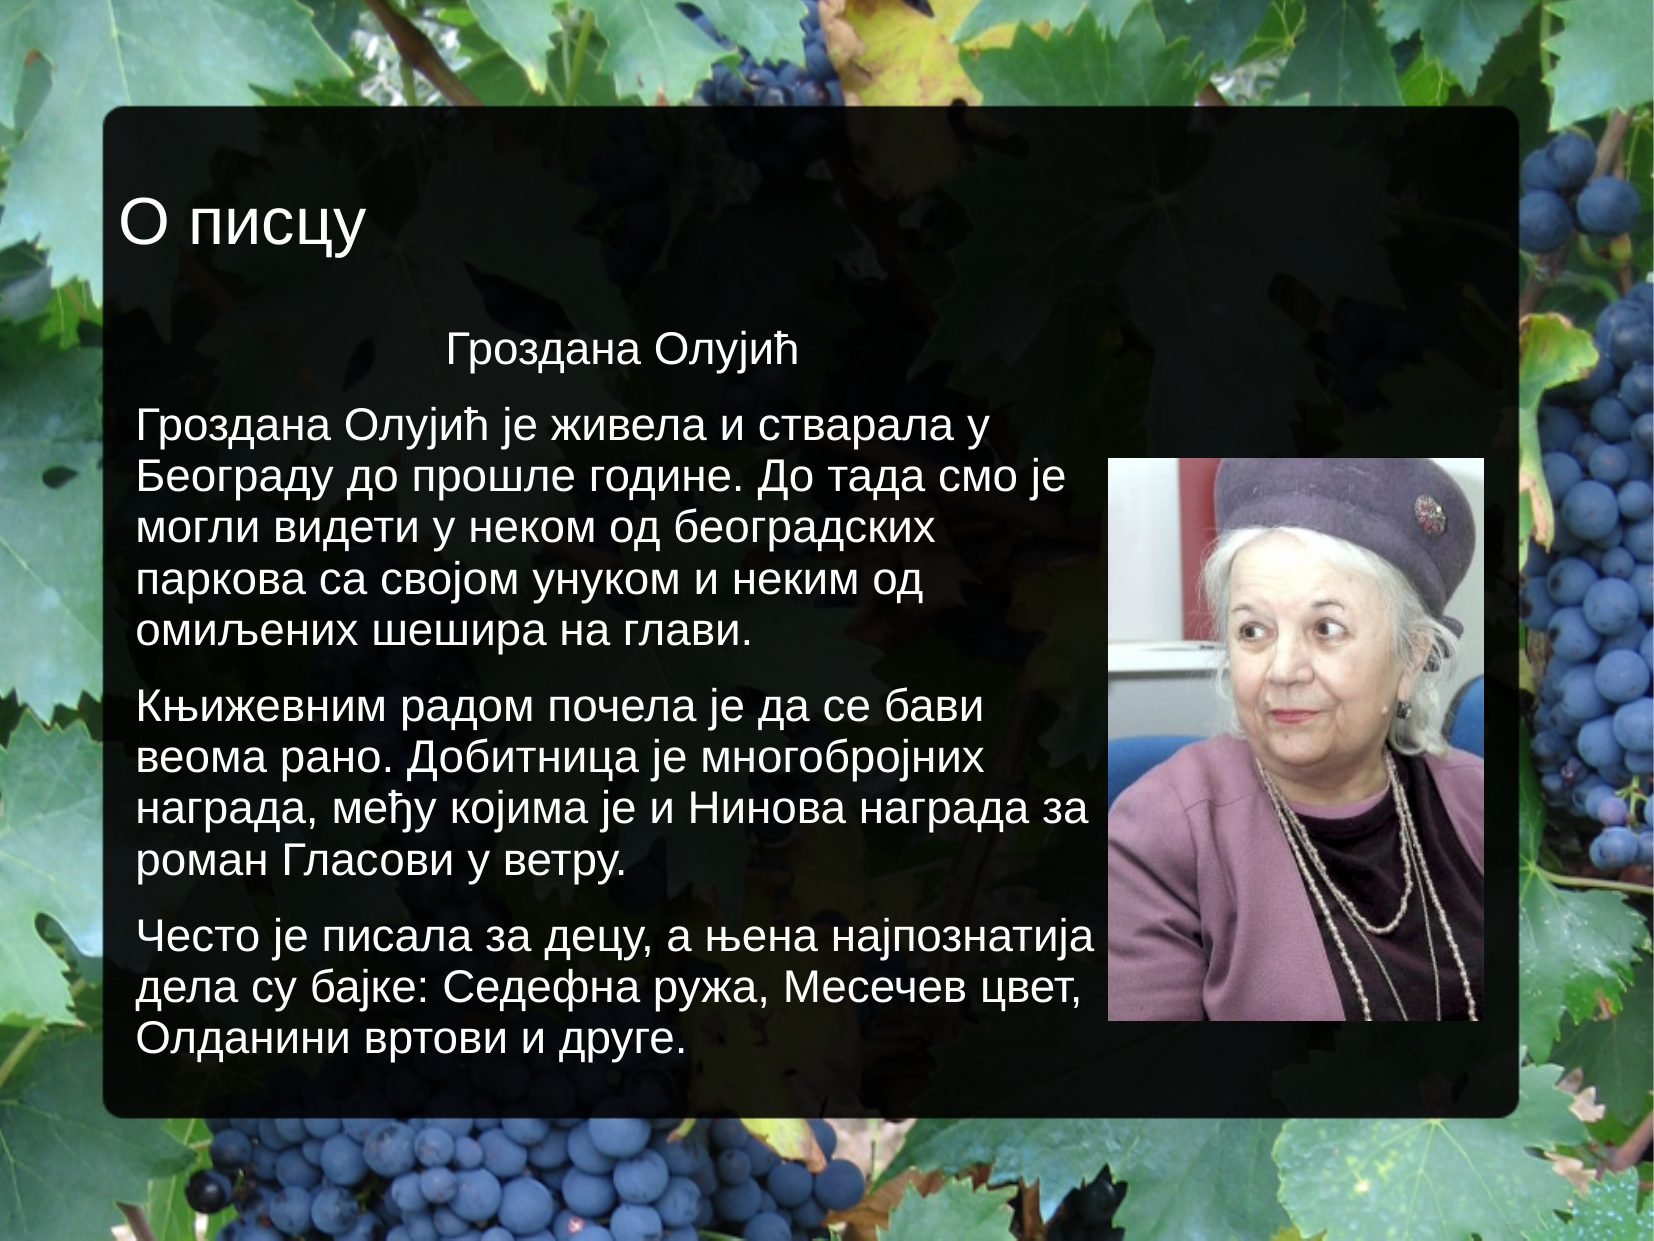

# О писцу
Гроздана Олујић
Гроздана Олујић je живела и стварала у Београду до прошле године. До тада смо је могли видети у неком од београдских паркова са својом унуком и неким од омиљених шешира на глави.
Књижевним радом почела је да се бави веома рано. Добитница је многобројних награда, међу којима је и Нинова награда за роман Гласови у ветру.
Често је писала за децу, а њена најпознатија дела су бајке: Седефна ружа, Месечев цвет, Олданини вртови и друге.